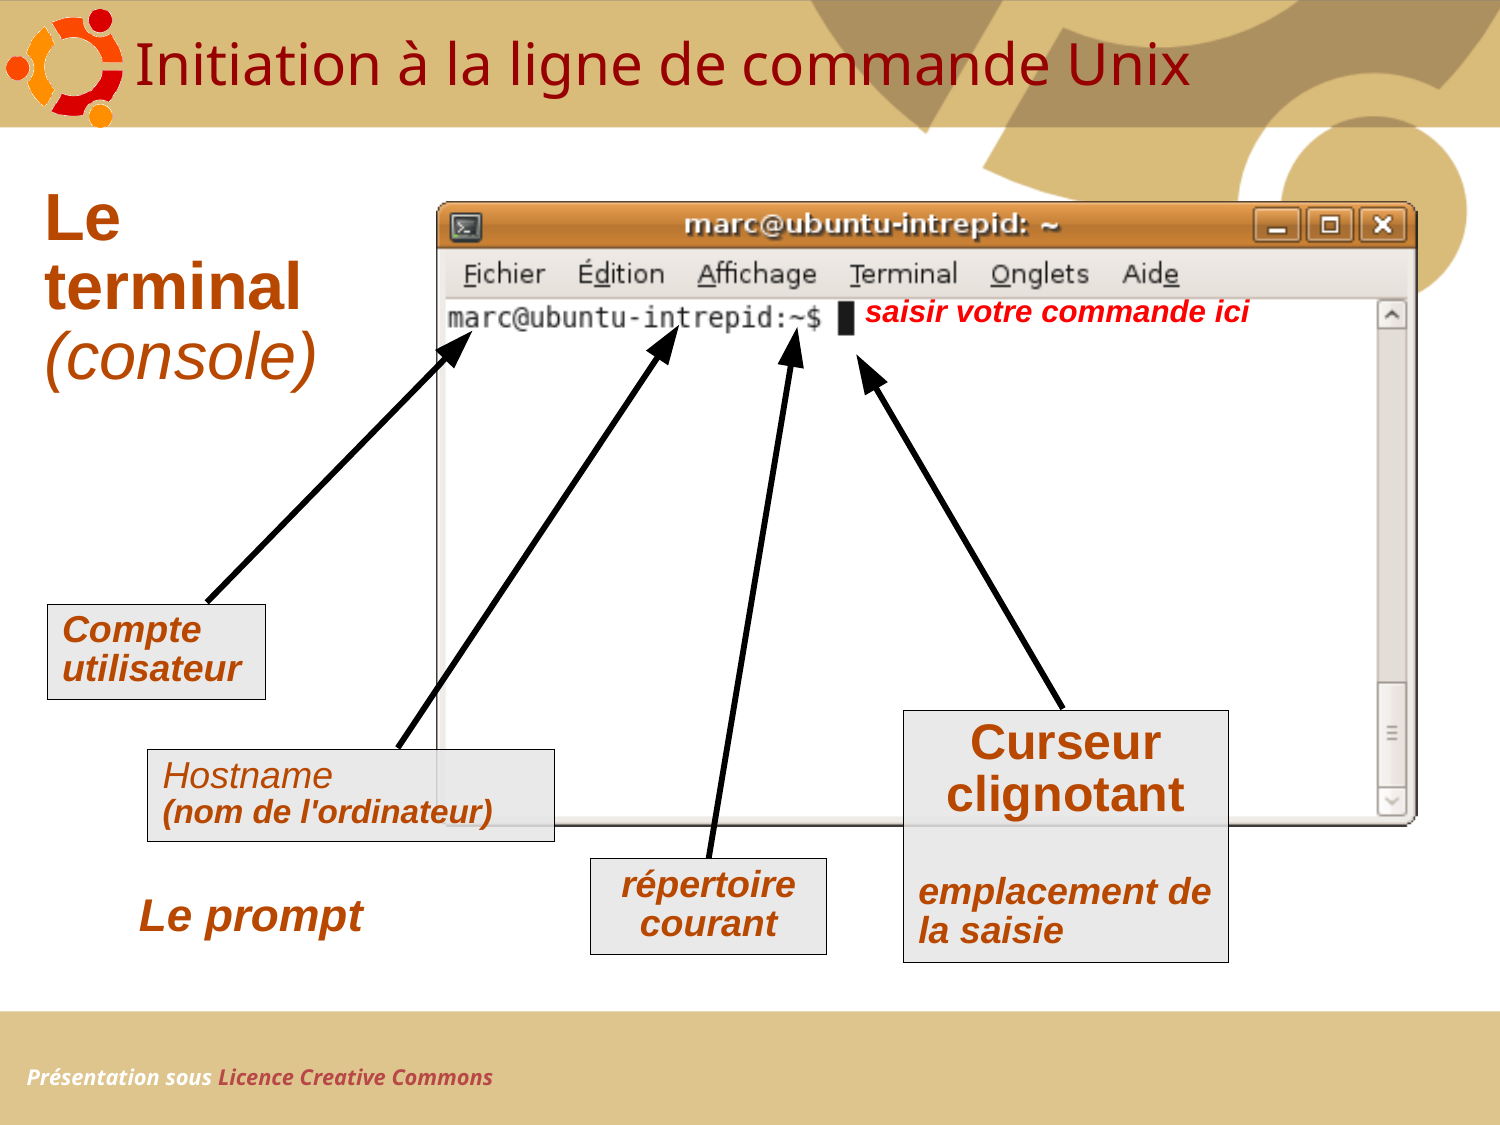

# Initiation à la ligne de commande Unix
Le terminal
(console)
saisir votre commande ici
Hostname
(nom de l'ordinateur)
répertoire
courant
Compte
utilisateur
Curseur clignotant
emplacement de la saisie
Le prompt